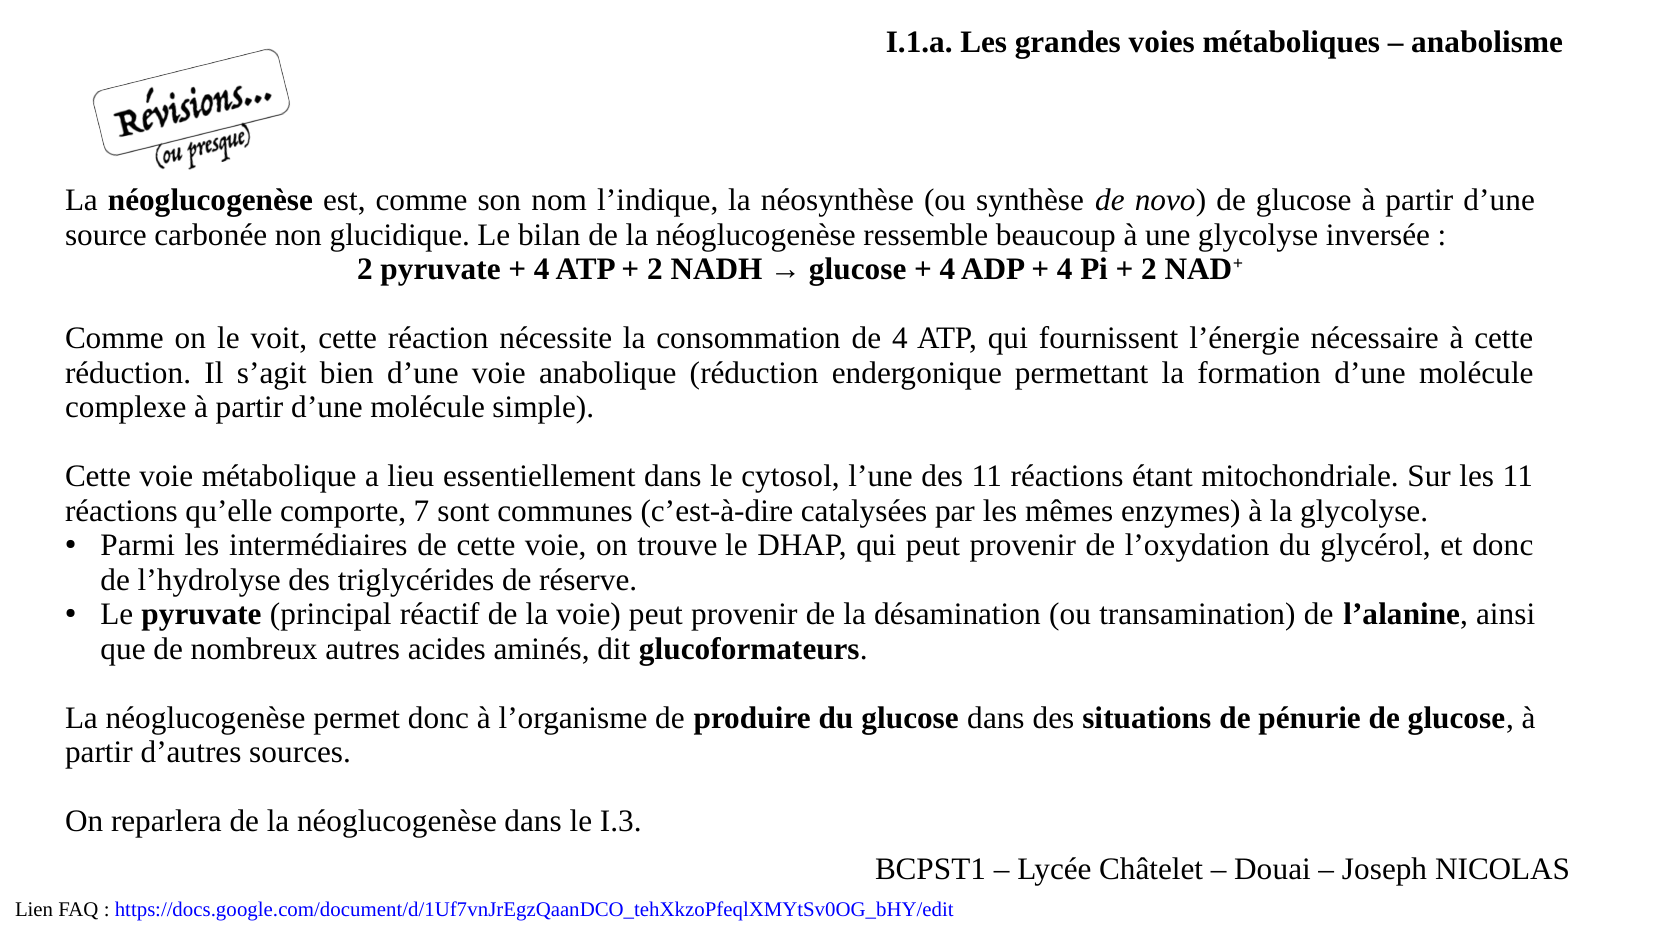

I.1.a. Les grandes voies métaboliques – anabolisme
La néoglucogenèse est, comme son nom l’indique, la néosynthèse (ou synthèse de novo) de glucose à partir d’une source carbonée non glucidique. Le bilan de la néoglucogenèse ressemble beaucoup à une glycolyse inversée :
2 pyruvate + 4 ATP + 2 NADH → glucose + 4 ADP + 4 Pi + 2 NAD+
Comme on le voit, cette réaction nécessite la consommation de 4 ATP, qui fournissent l’énergie nécessaire à cette réduction. Il s’agit bien d’une voie anabolique (réduction endergonique permettant la formation d’une molécule complexe à partir d’une molécule simple).
Cette voie métabolique a lieu essentiellement dans le cytosol, l’une des 11 réactions étant mitochondriale. Sur les 11 réactions qu’elle comporte, 7 sont communes (c’est-à-dire catalysées par les mêmes enzymes) à la glycolyse.
Parmi les intermédiaires de cette voie, on trouve le DHAP, qui peut provenir de l’oxydation du glycérol, et donc de l’hydrolyse des triglycérides de réserve.
Le pyruvate (principal réactif de la voie) peut provenir de la désamination (ou transamination) de l’alanine, ainsi que de nombreux autres acides aminés, dit glucoformateurs.
La néoglucogenèse permet donc à l’organisme de produire du glucose dans des situations de pénurie de glucose, à partir d’autres sources.
On reparlera de la néoglucogenèse dans le I.3.
BCPST1 – Lycée Châtelet – Douai – Joseph NICOLAS
Lien FAQ : https://docs.google.com/document/d/1Uf7vnJrEgzQaanDCO_tehXkzoPfeqlXMYtSv0OG_bHY/edit